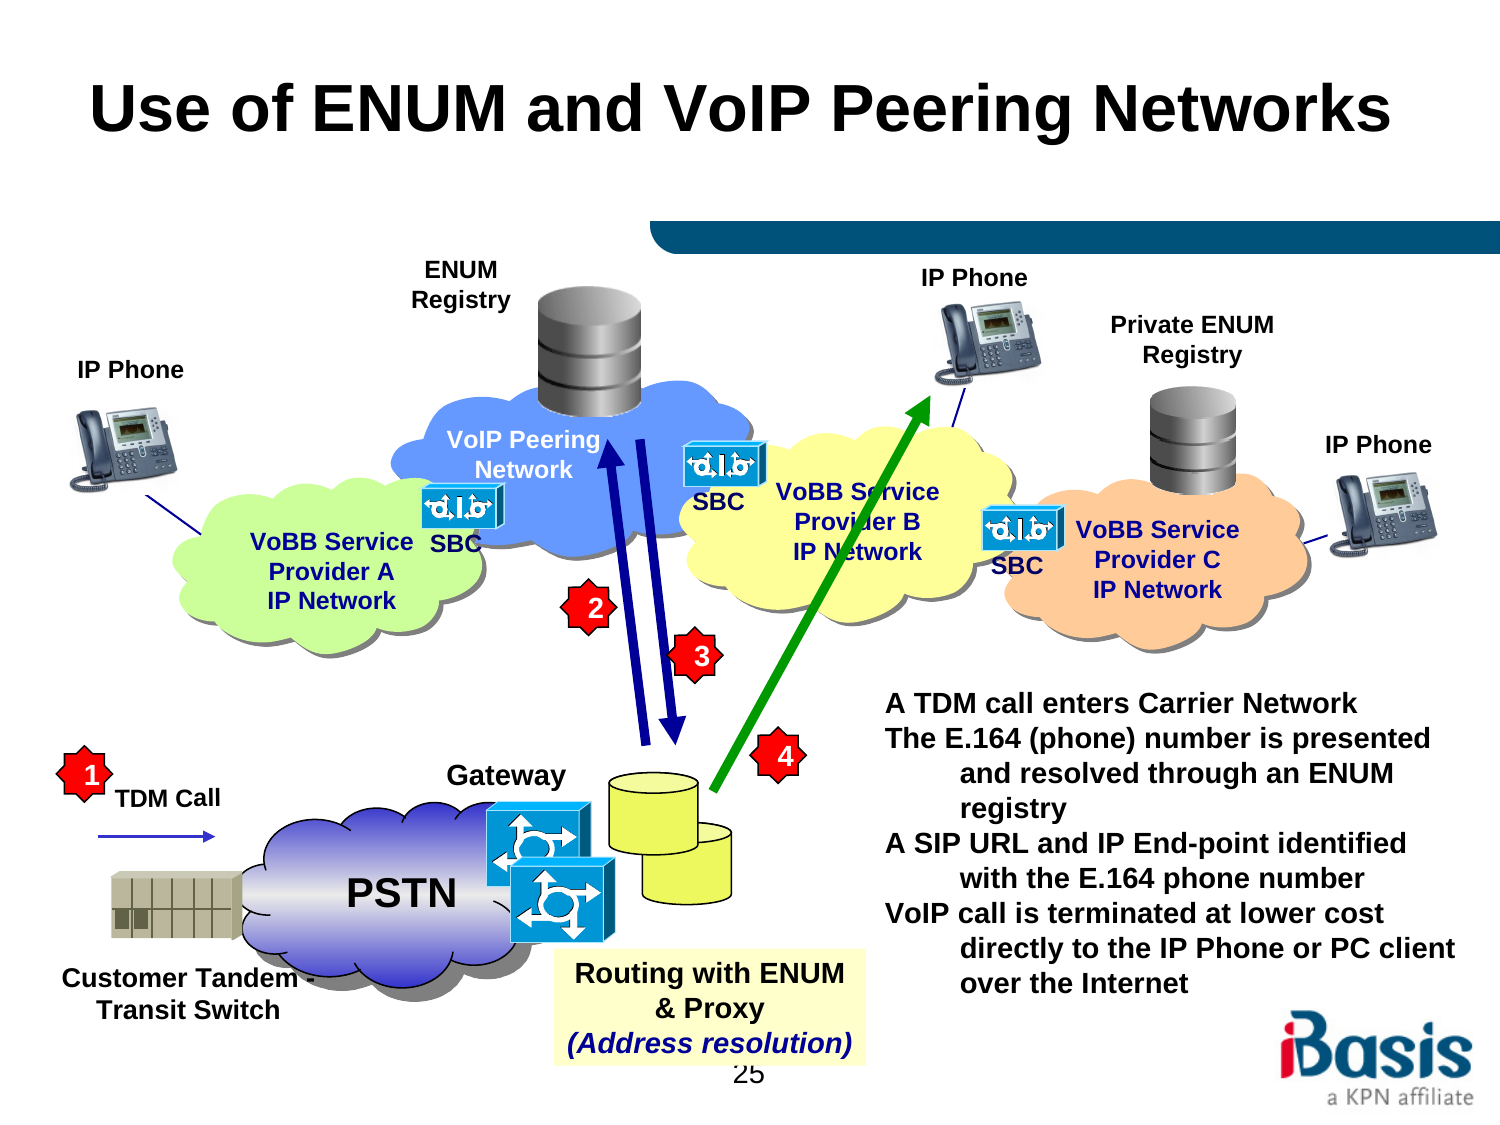

# Use of ENUM and VoIP Peering Networks
ENUM Registry
IP Phone
Private ENUM Registry
IP Phone
VoIP Peering Network
IP Phone
SBC
VoBB Service Provider B
IP Network
SBC
VoBB Service Provider C
IP Network
SBC
VoBB Service Provider A
IP Network
2
3
A TDM call enters Carrier Network
The E.164 (phone) number is presented and resolved through an ENUM registry
A SIP URL and IP End-point identified with the E.164 phone number
VoIP call is terminated at lower cost directly to the IP Phone or PC client over the Internet
4
1
Gateway
TDM Call
PSTN
Routing with ENUM & Proxy
(Address resolution)
Customer Tandem - Transit Switch